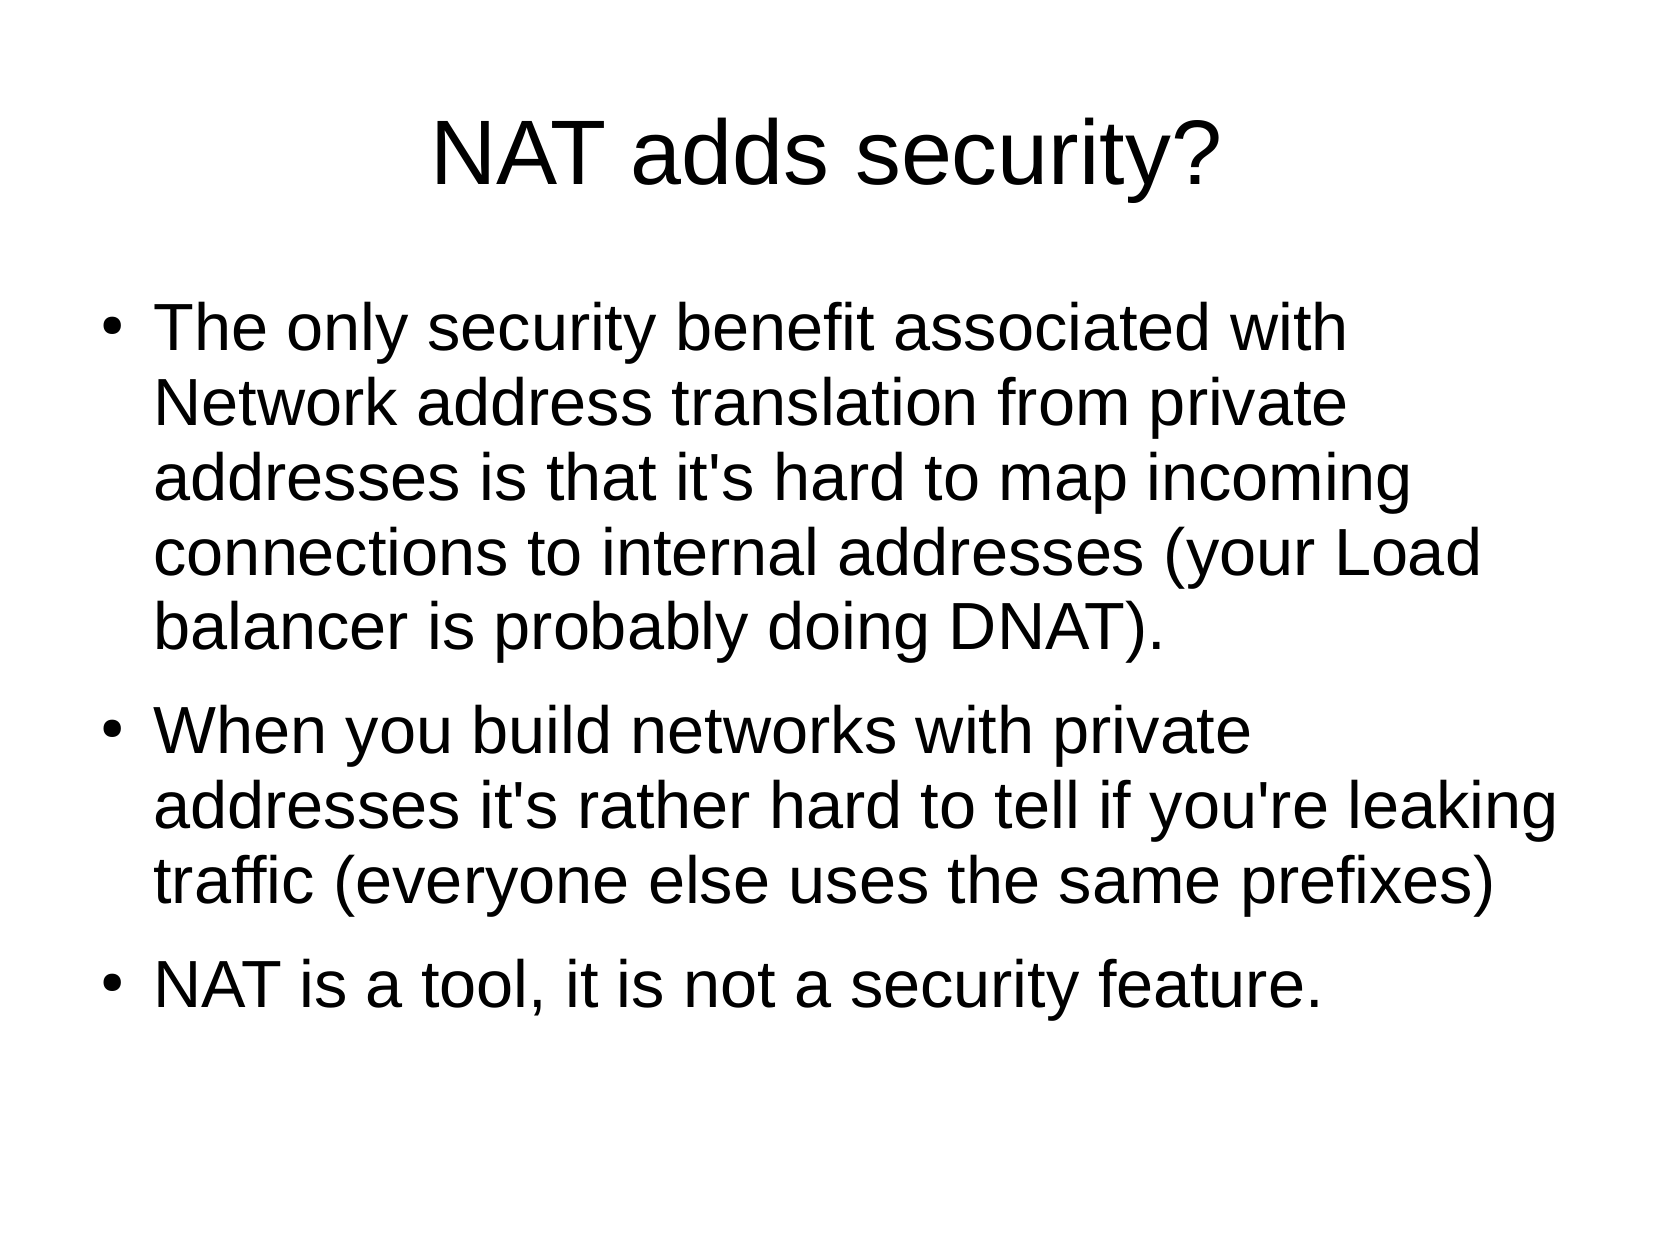

# NAT adds security?
The only security benefit associated with Network address translation from private addresses is that it's hard to map incoming connections to internal addresses (your Load balancer is probably doing DNAT).
When you build networks with private addresses it's rather hard to tell if you're leaking traffic (everyone else uses the same prefixes)
NAT is a tool, it is not a security feature.